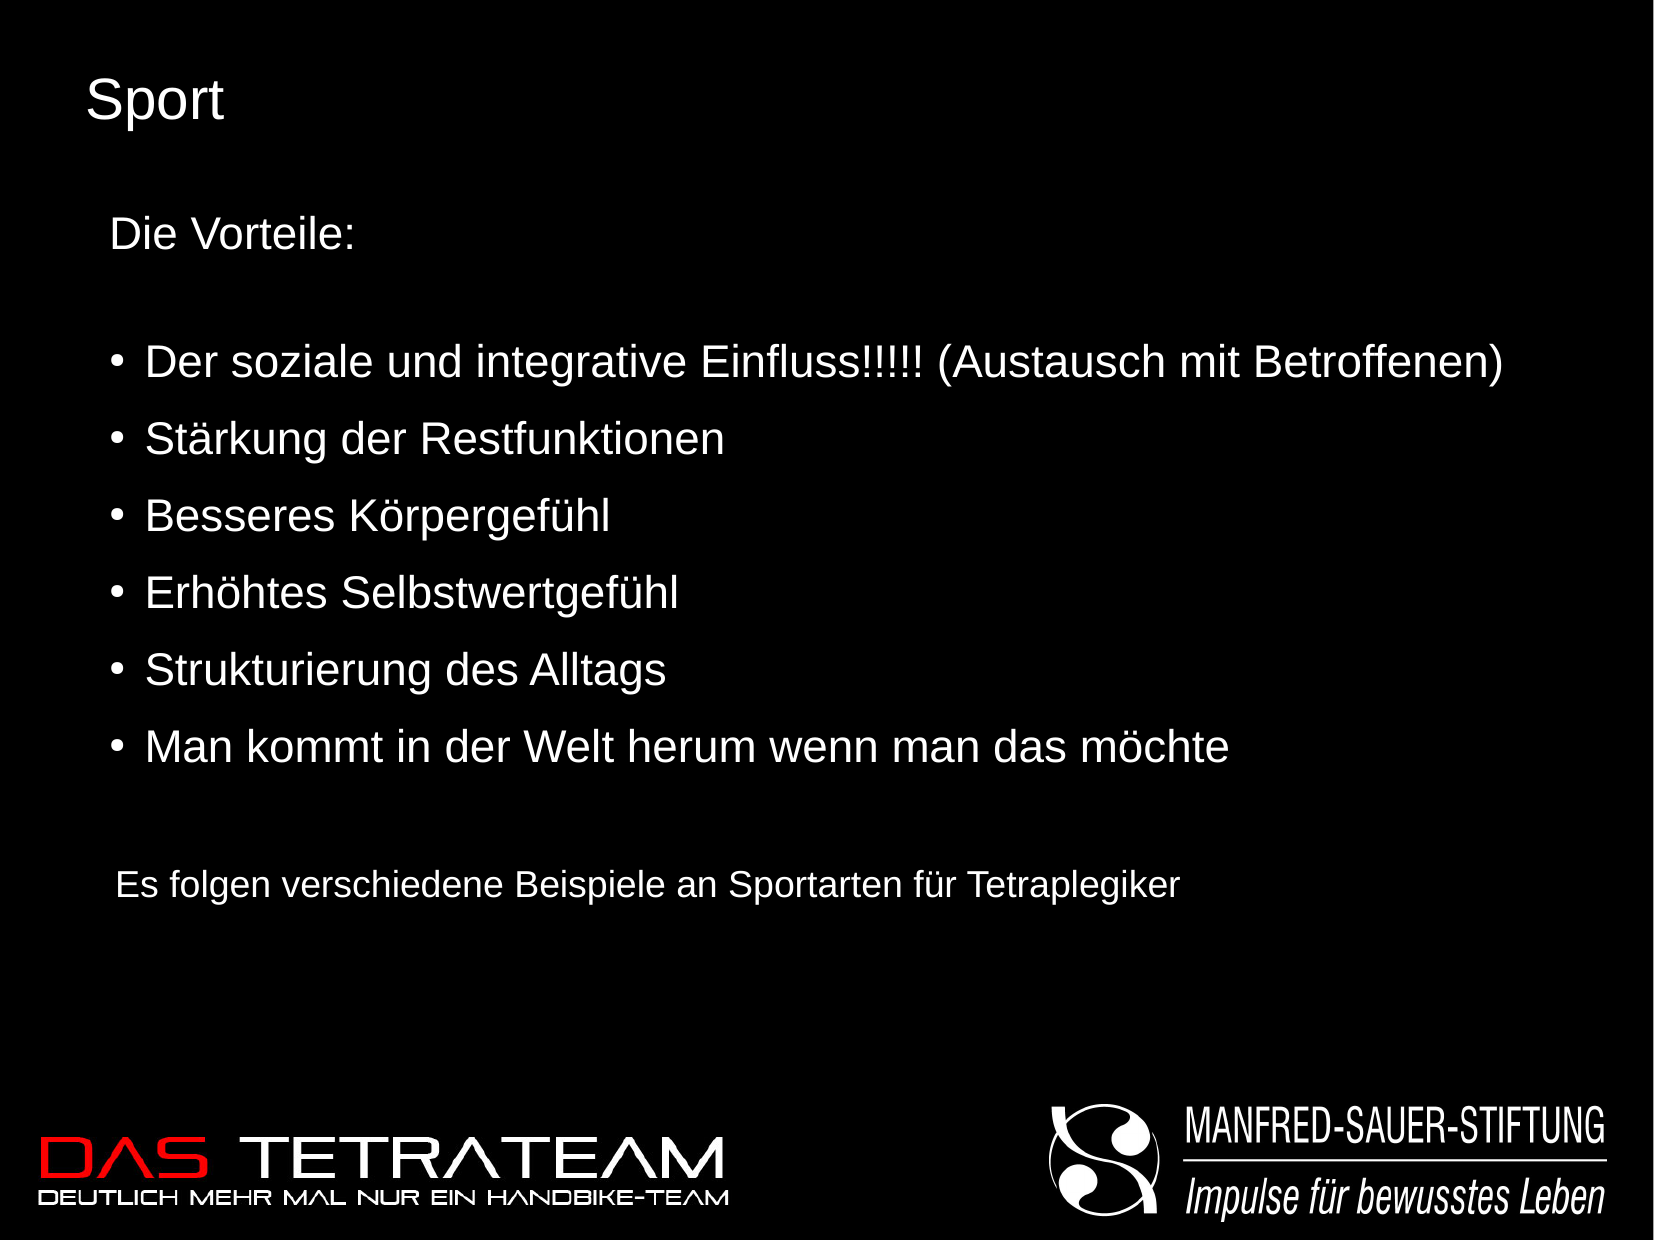

Sport
Die Vorteile:
Der soziale und integrative Einfluss!!!!! (Austausch mit Betroffenen)
Stärkung der Restfunktionen
Besseres Körpergefühl
Erhöhtes Selbstwertgefühl
Strukturierung des Alltags
Man kommt in der Welt herum wenn man das möchte
Es folgen verschiedene Beispiele an Sportarten für Tetraplegiker